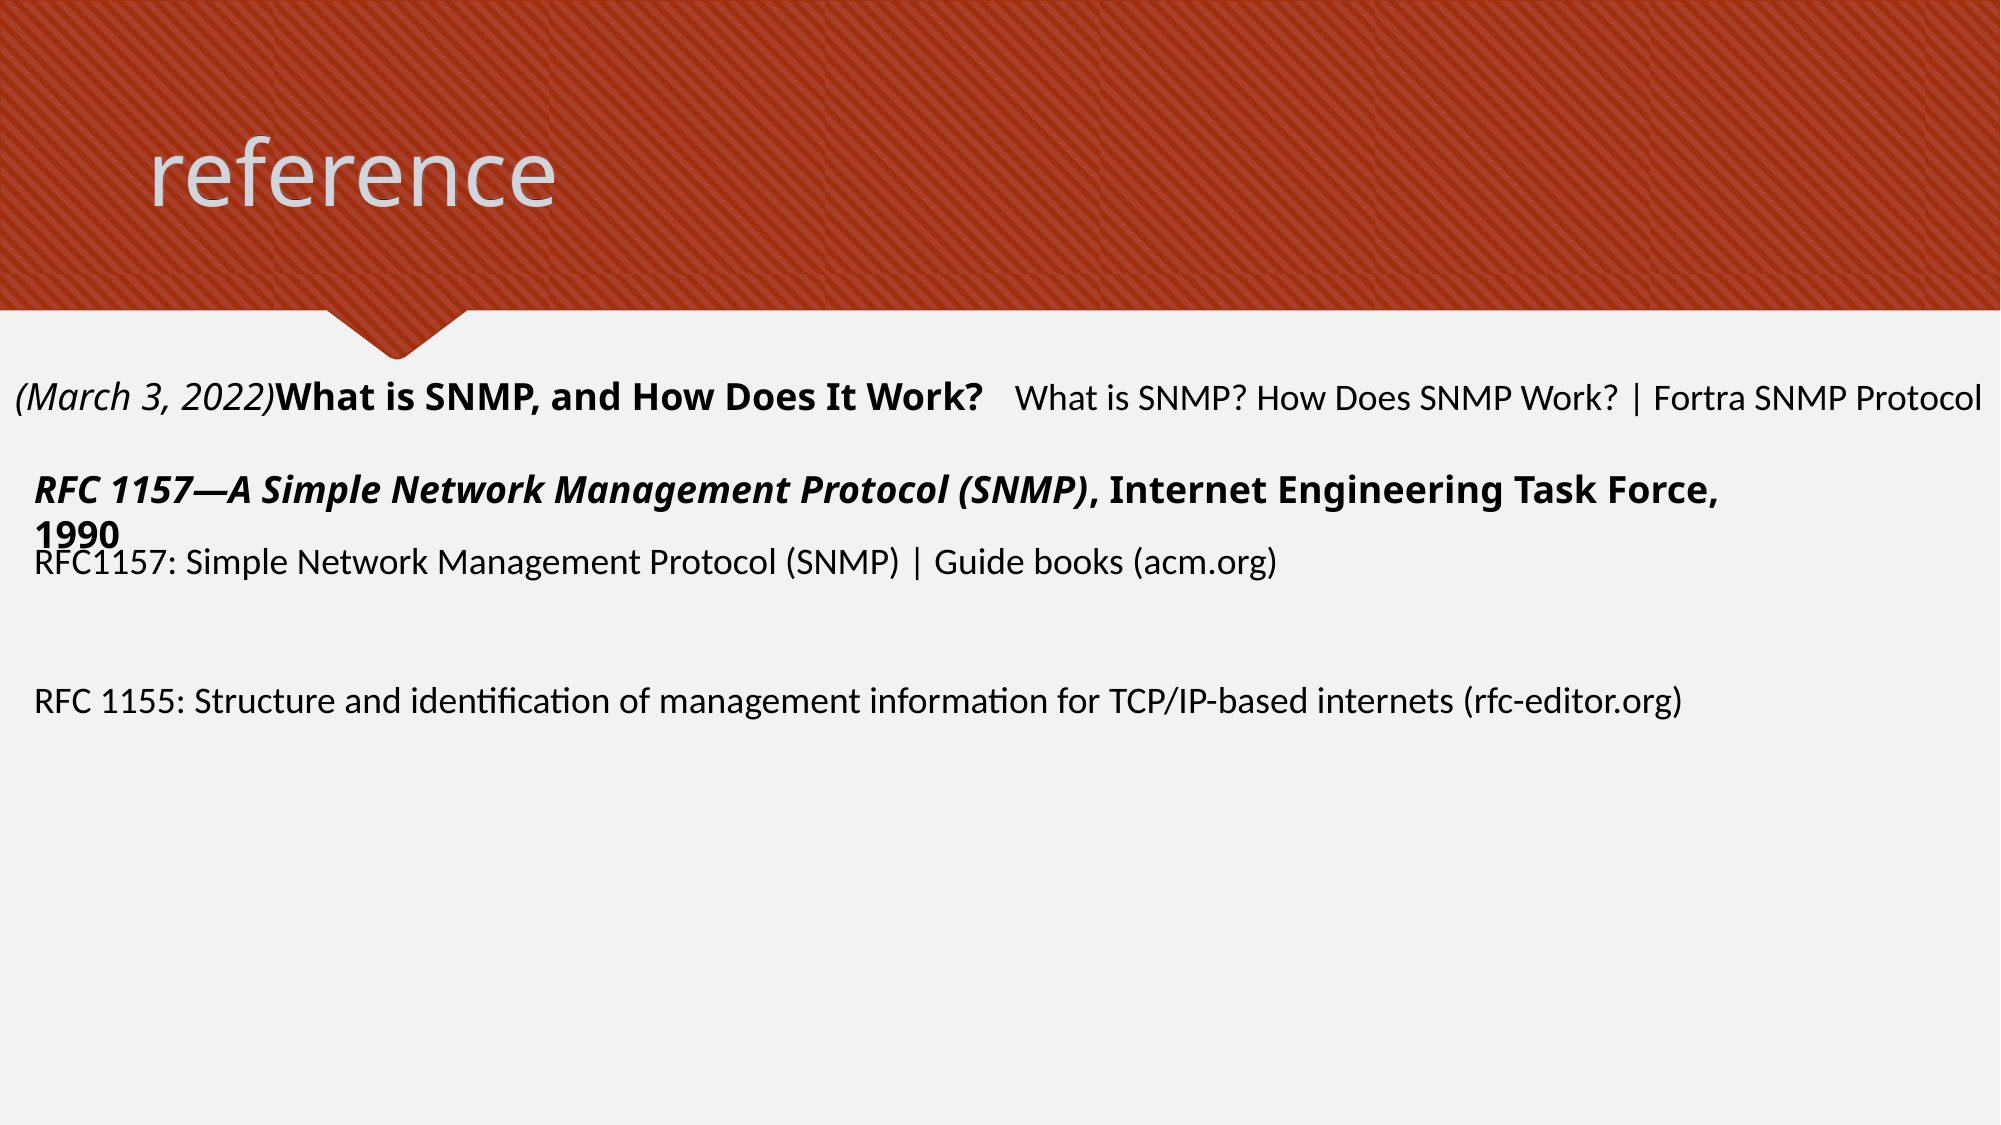

# reference
(March 3, 2022)What is SNMP, and How Does It Work?
What is SNMP? How Does SNMP Work? | Fortra SNMP Protocol
RFC 1157—A Simple Network Management Protocol (SNMP), Internet Engineering Task Force, 1990
RFC1157: Simple Network Management Protocol (SNMP) | Guide books (acm.org)
RFC 1155: Structure and identification of management information for TCP/IP-based internets (rfc-editor.org)